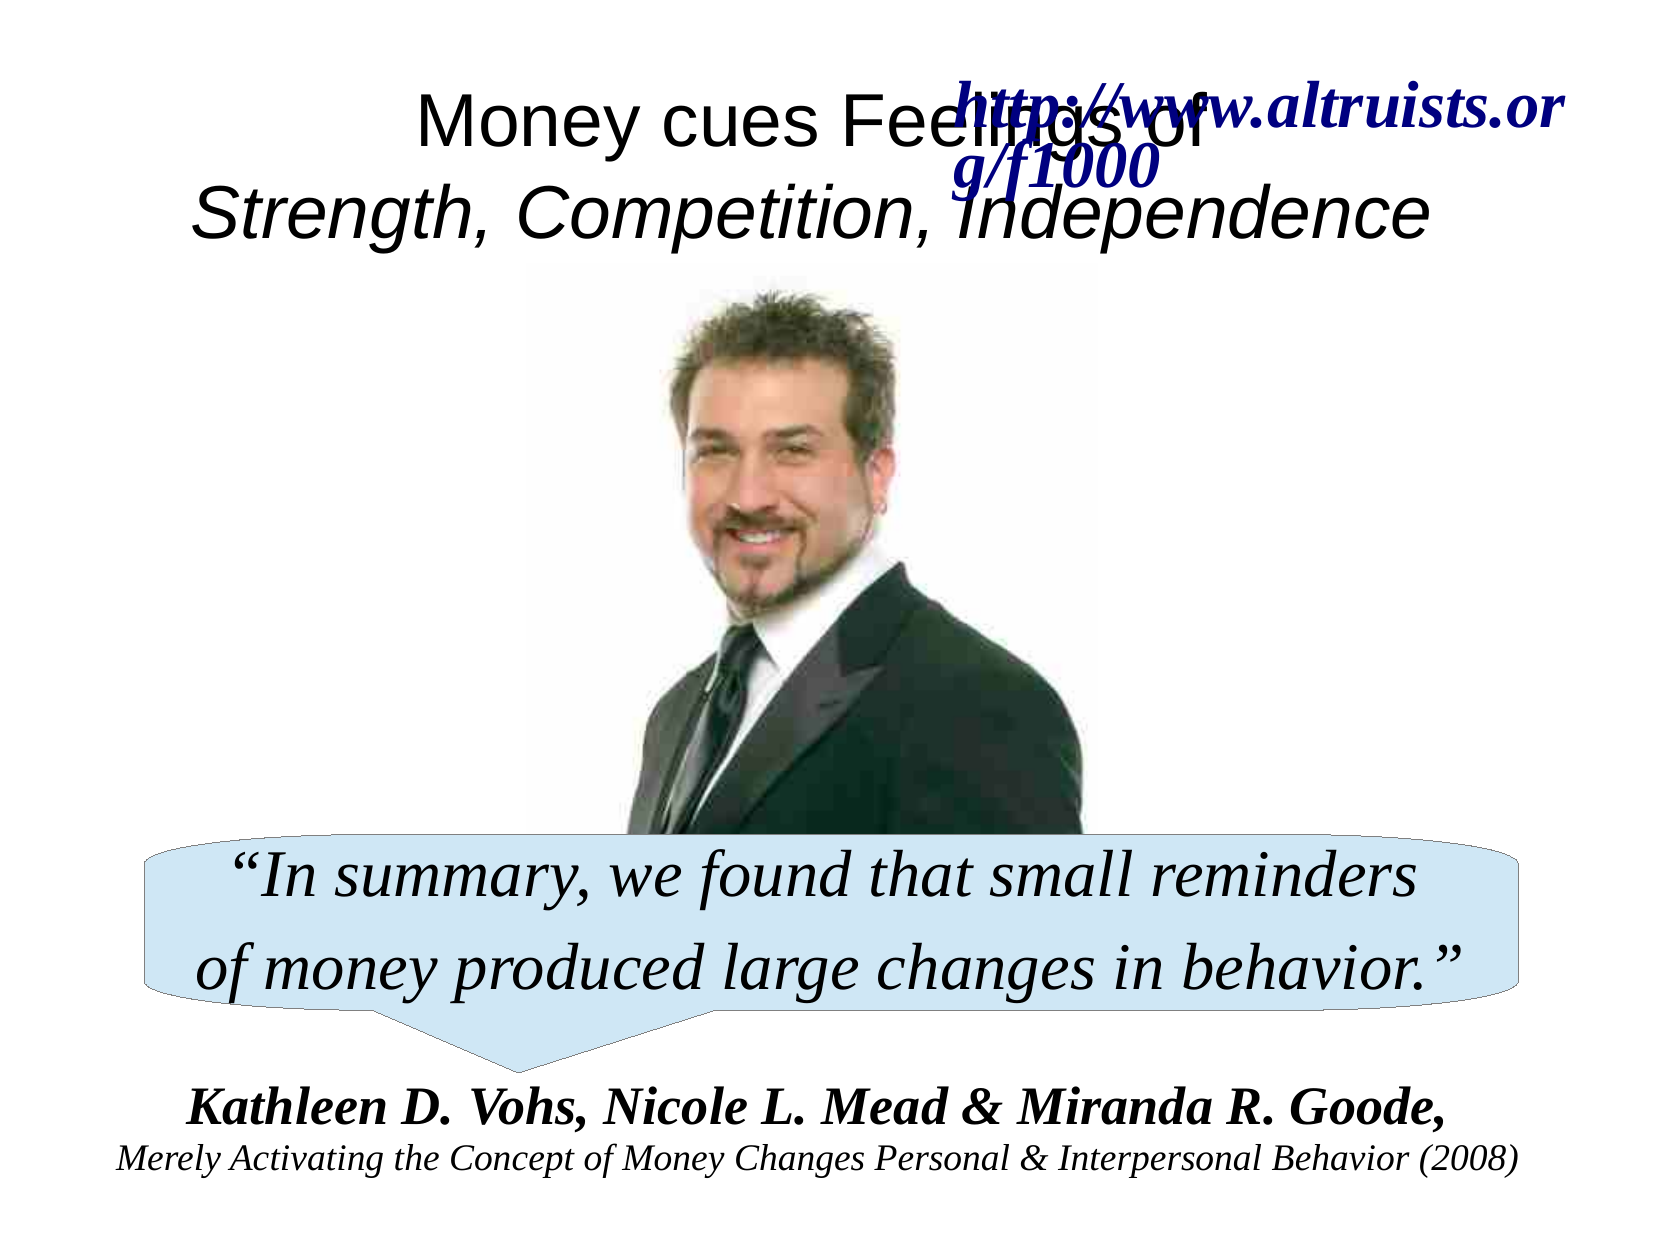

http://www.altruists.org/f1000
 Money cues Feelings of Strength, Competition, Independence
“In summary, we found that small reminders
of money produced large changes in behavior.”
Kathleen D. Vohs, Nicole L. Mead & Miranda R. Goode,
Merely Activating the Concept of Money Changes Personal & Interpersonal Behavior (2008)